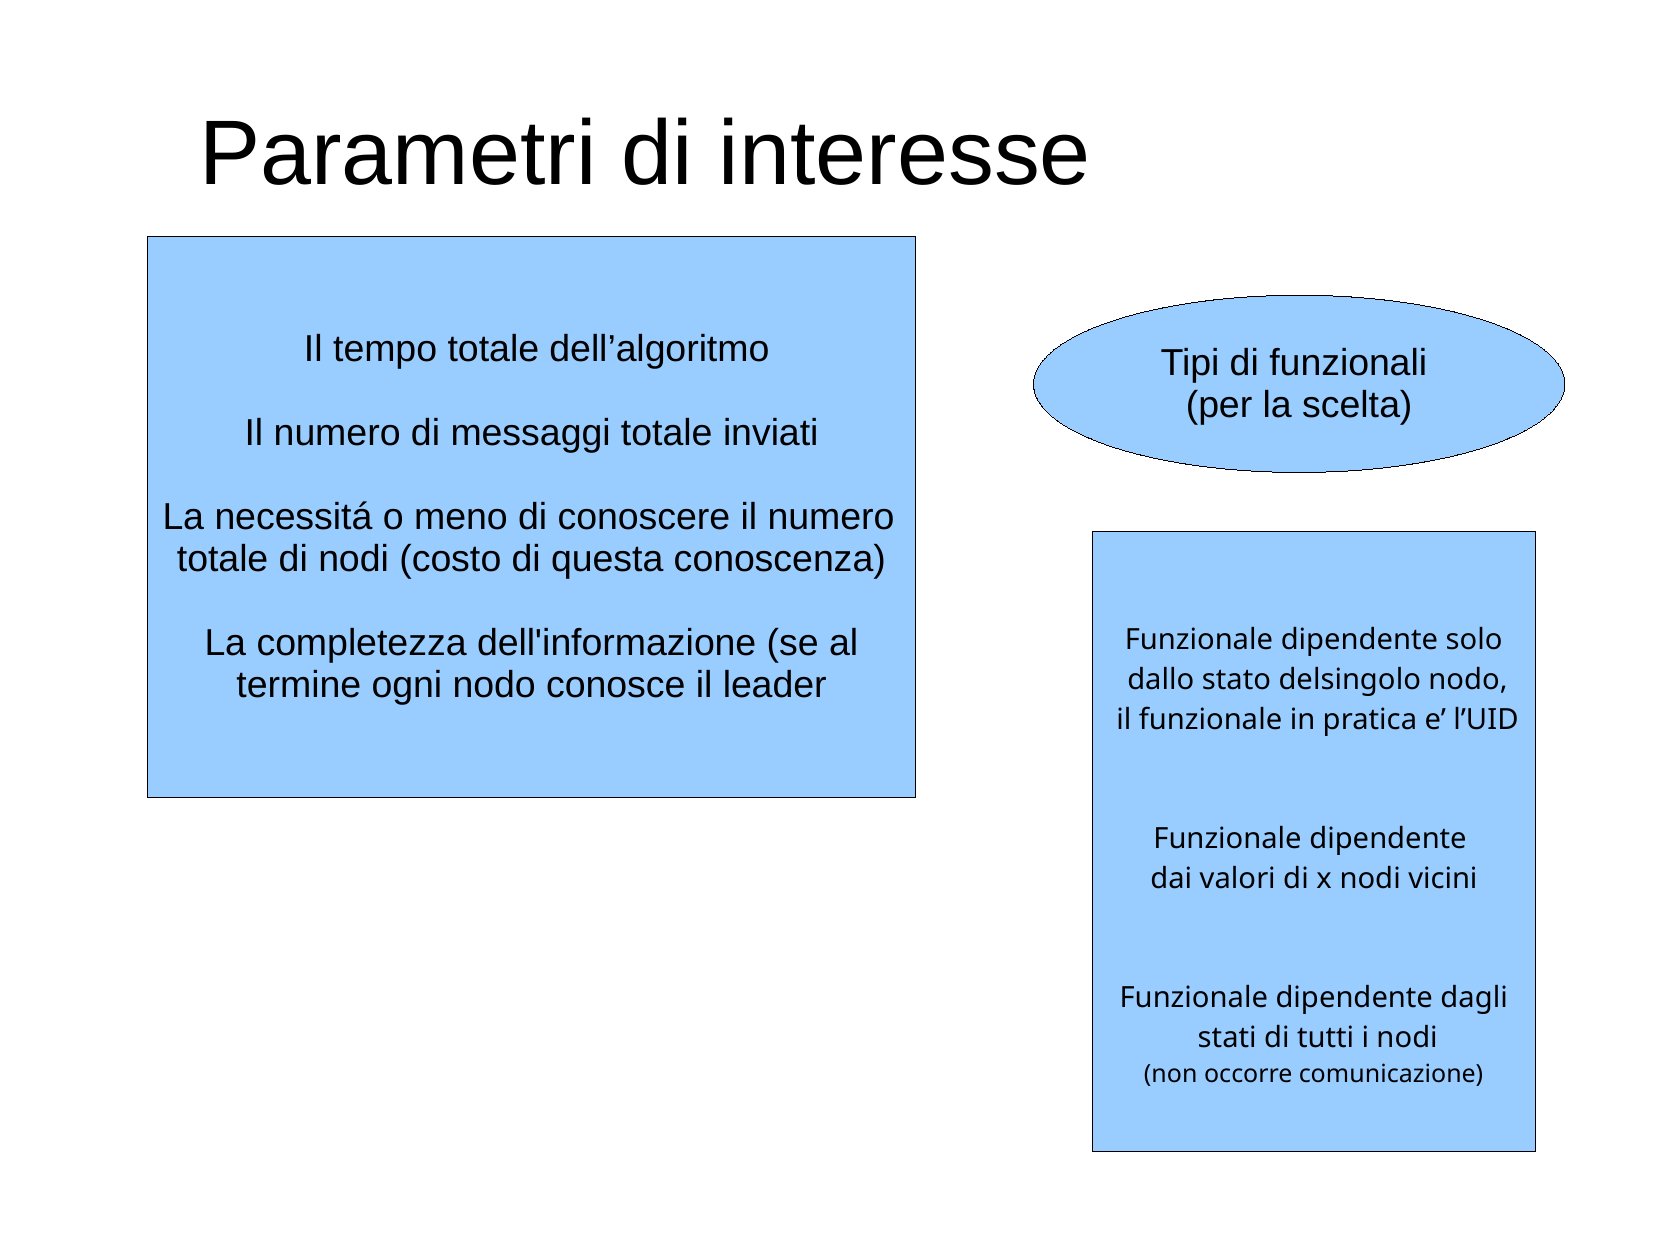

# Parametri di interesse
 Il tempo totale dell’algoritmo
Il numero di messaggi totale inviati
La necessitá o meno di conoscere il numero
totale di nodi (costo di questa conoscenza)
La completezza dell'informazione (se al
termine ogni nodo conosce il leader
Tipi di funzionali
(per la scelta)
Funzionale dipendente solo
 dallo stato delsingolo nodo,
 il funzionale in pratica e’ l’UID
Funzionale dipendente
dai valori di x nodi vicini
Funzionale dipendente dagli
 stati di tutti i nodi
(non occorre comunicazione)